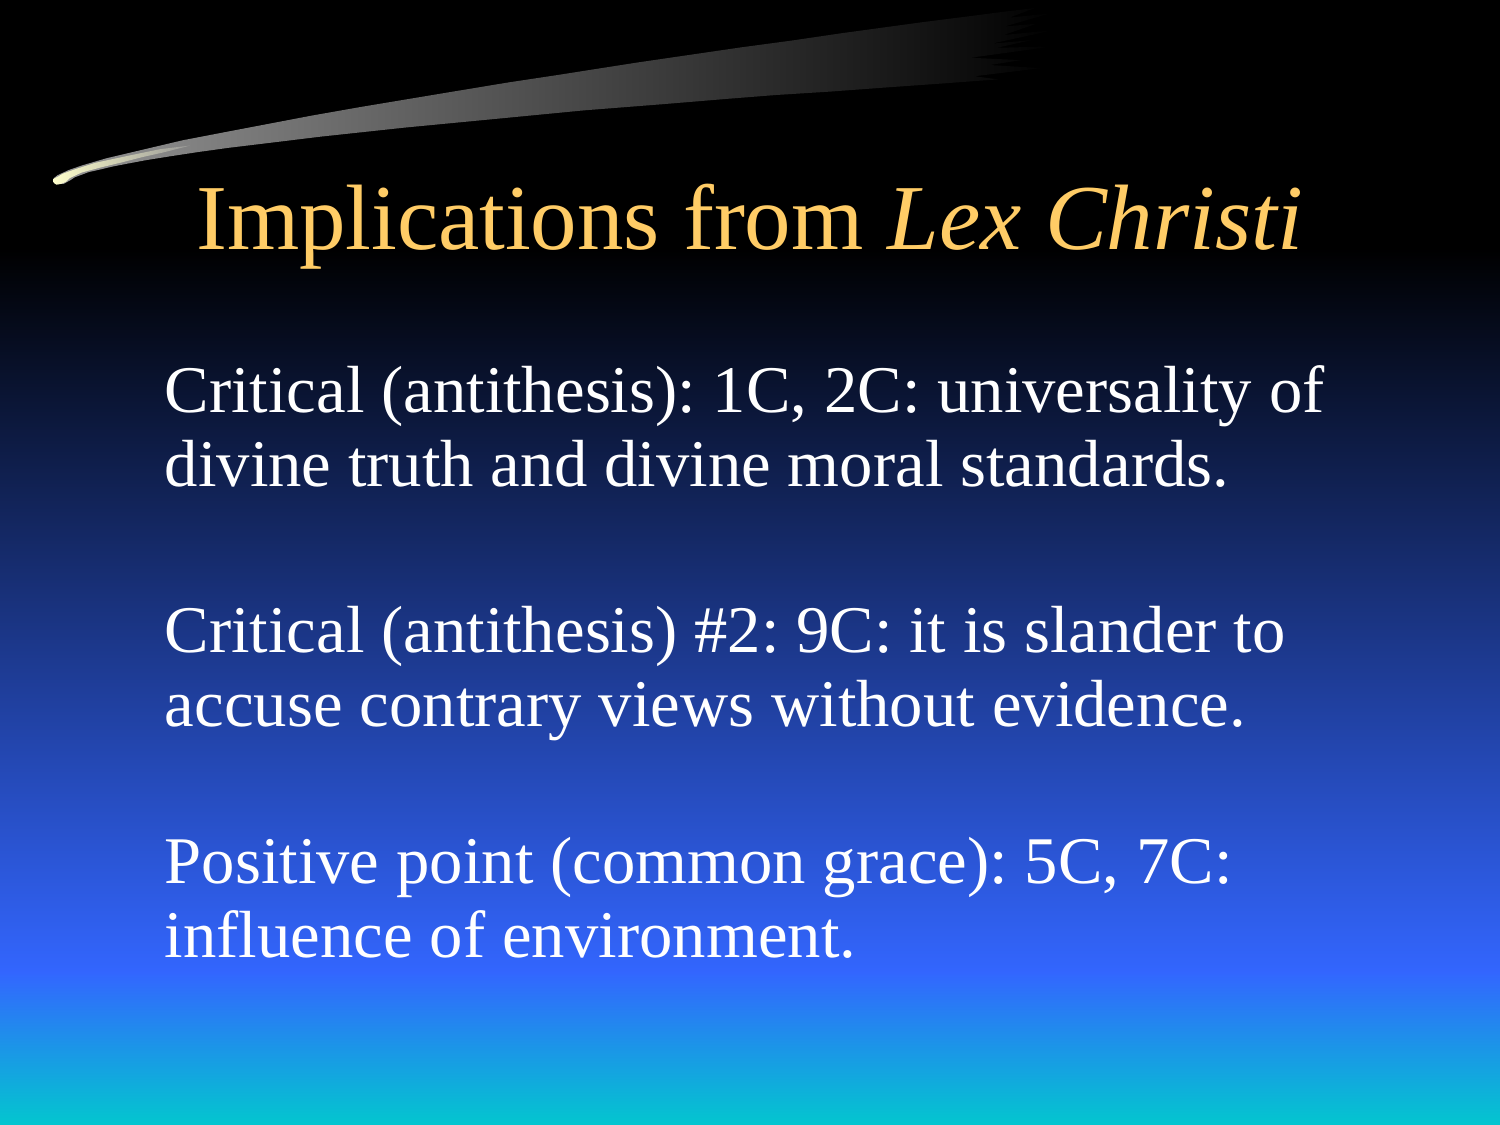

# Implications from Lex Christi
Critical (antithesis): 1C, 2C: universality of divine truth and divine moral standards.
Critical (antithesis) #2: 9C: it is slander to accuse contrary views without evidence.
Positive point (common grace): 5C, 7C: influence of environment.